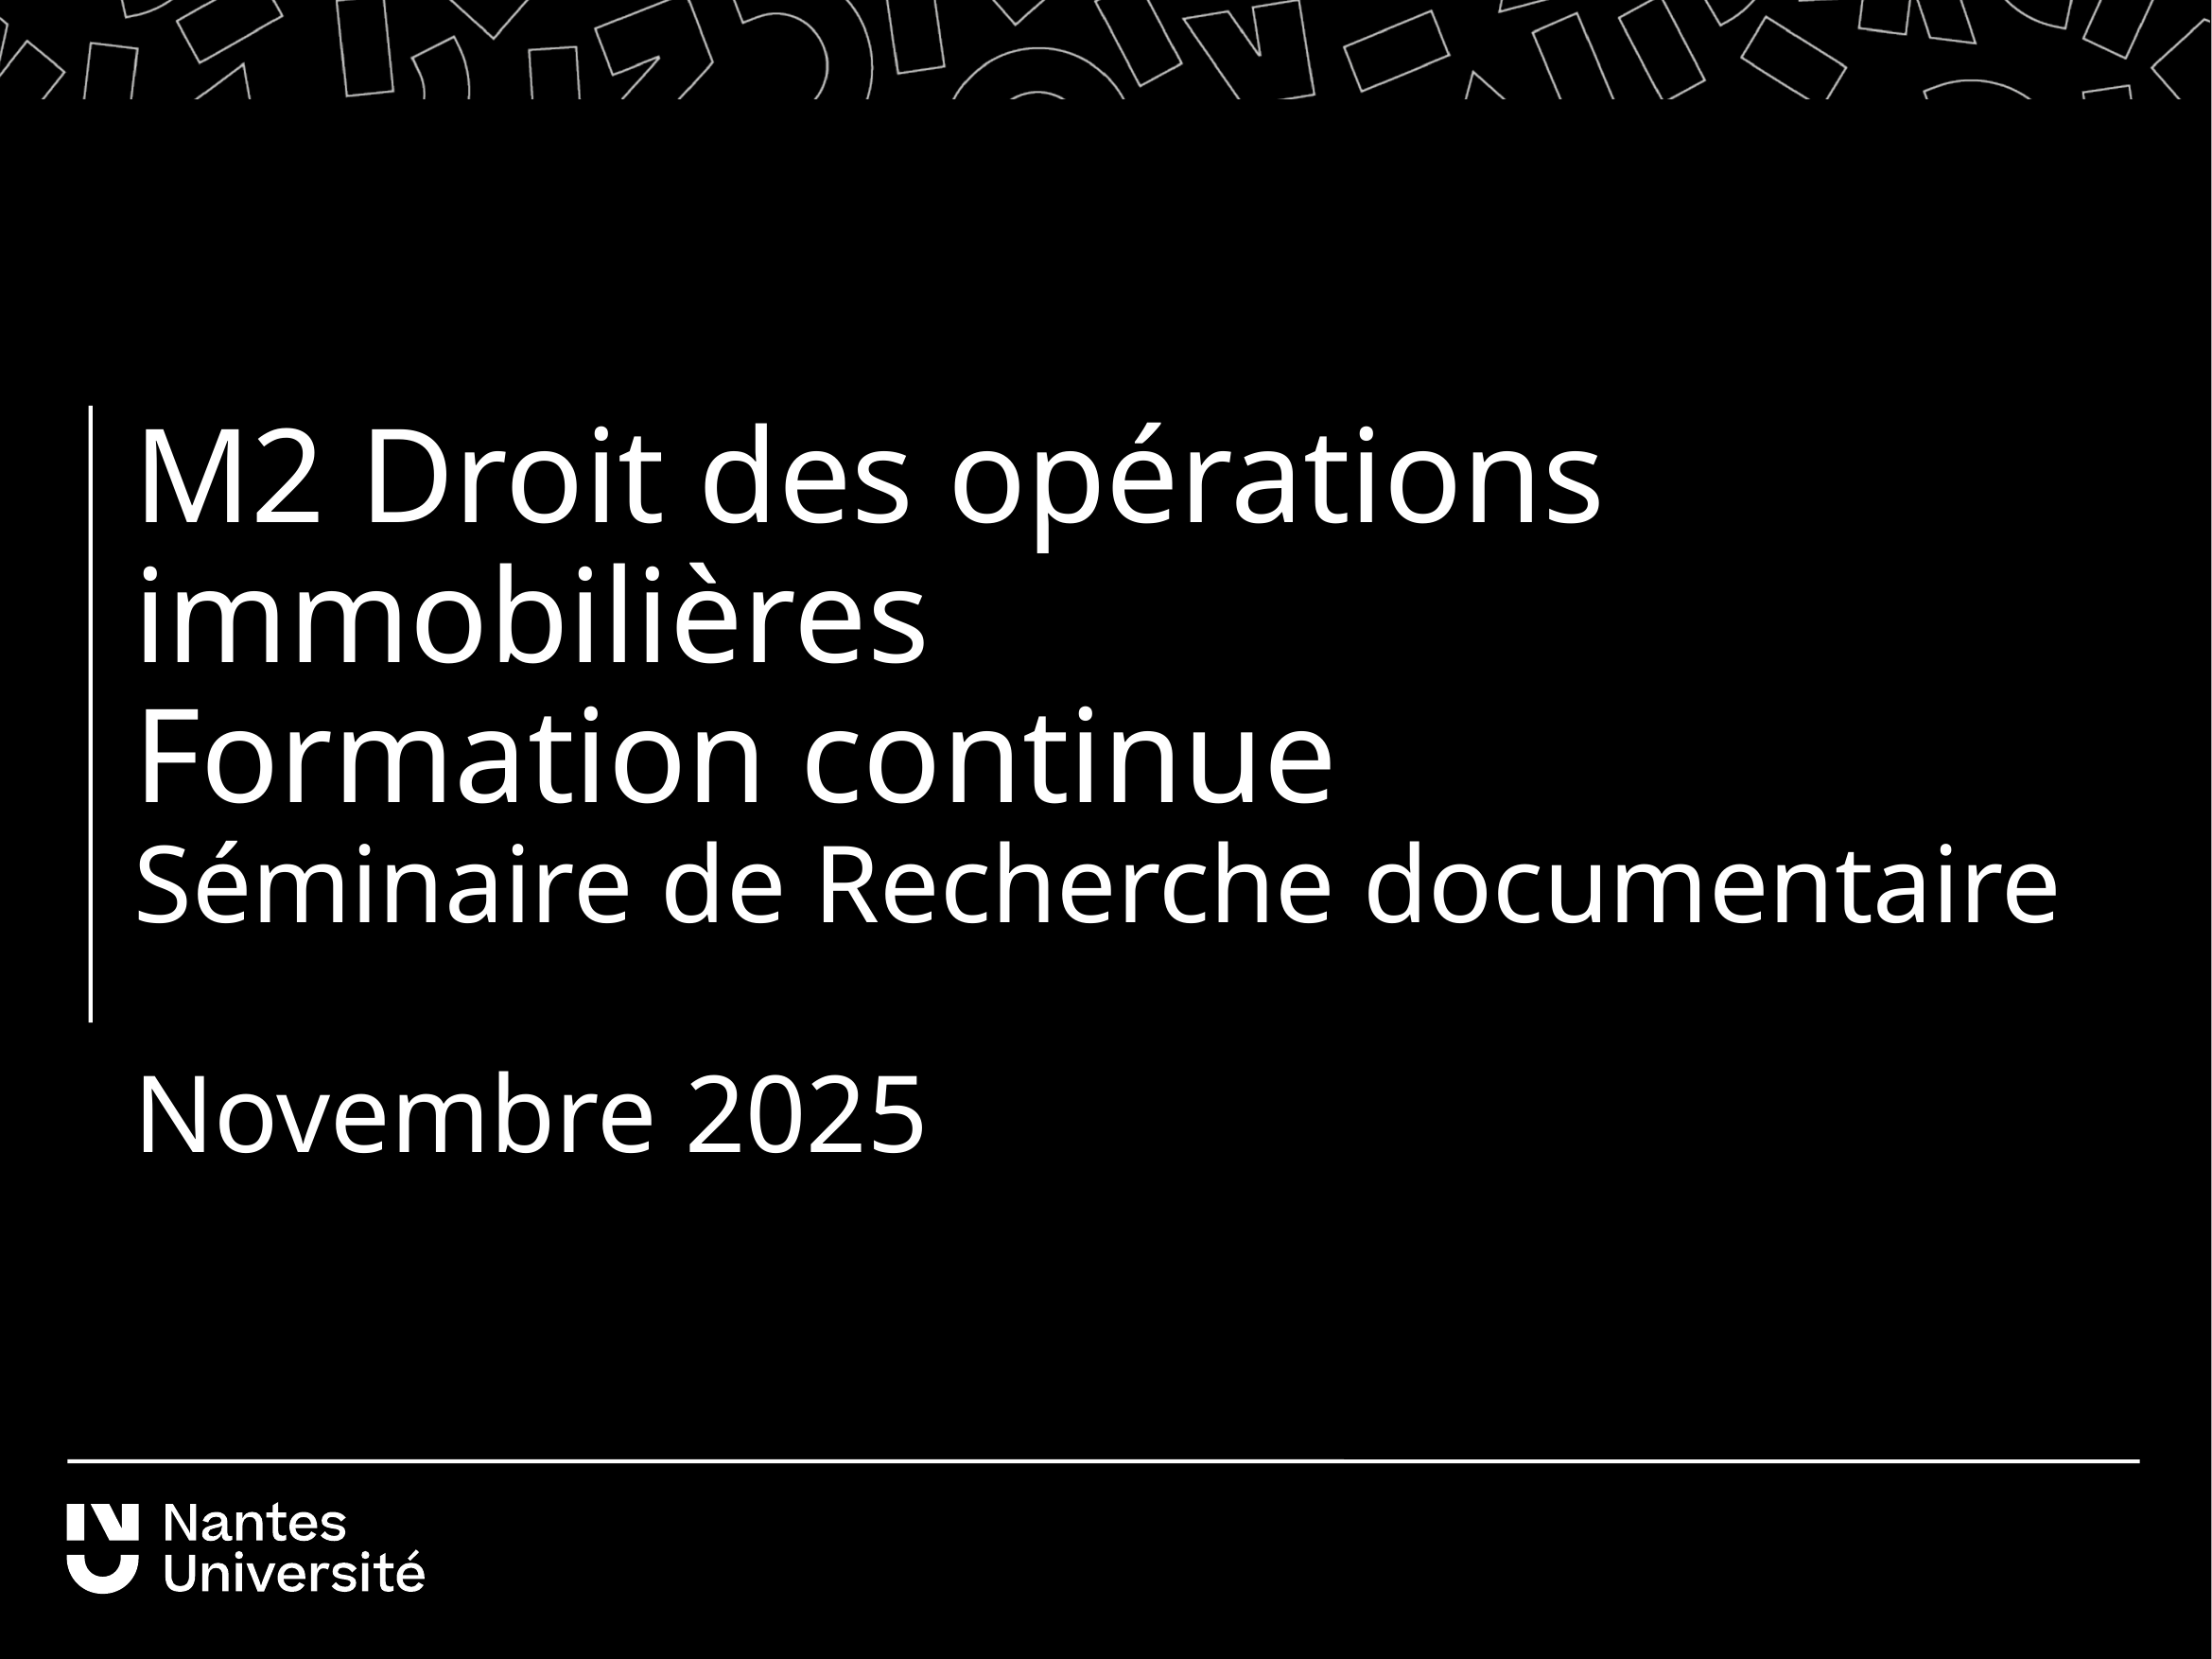

# M2 Droit des opérations immobilières
Formation continue
Séminaire de Recherche documentaire
Novembre 2025